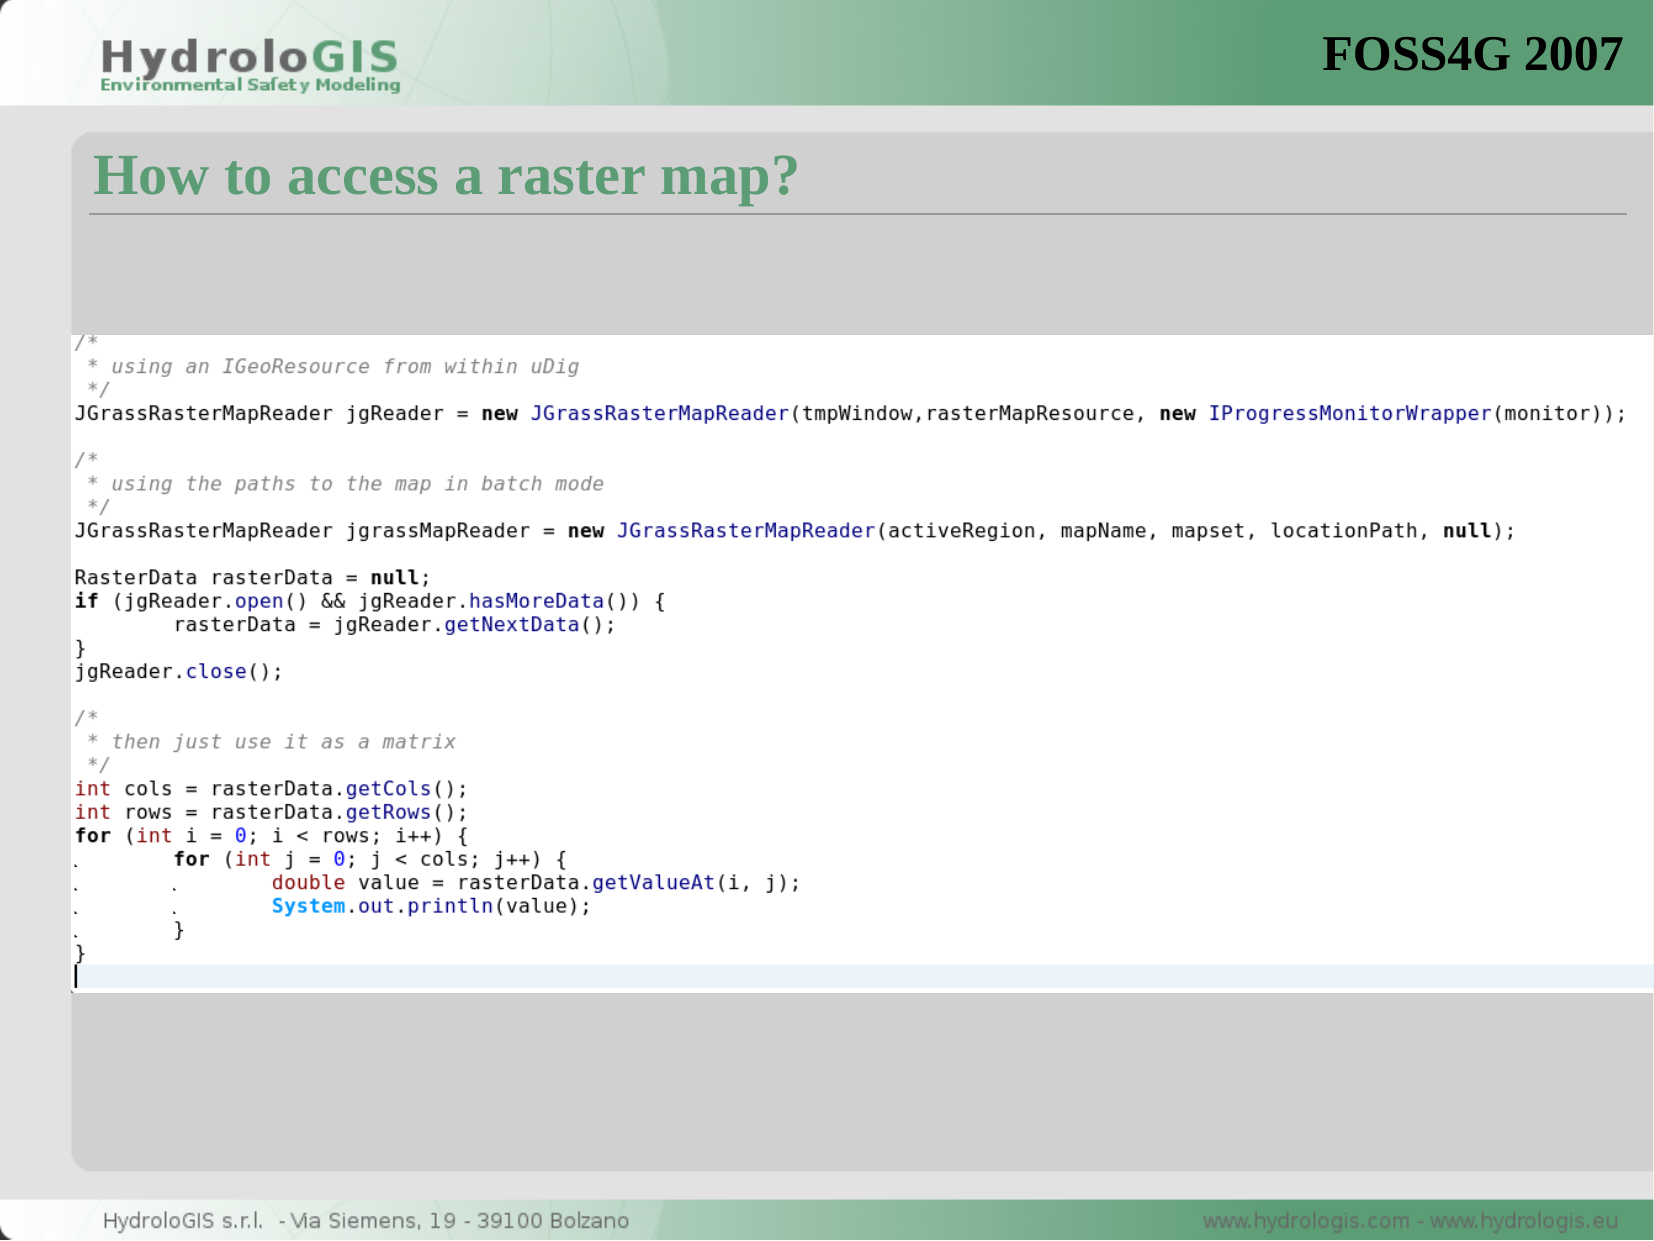

# How to access a raster map?